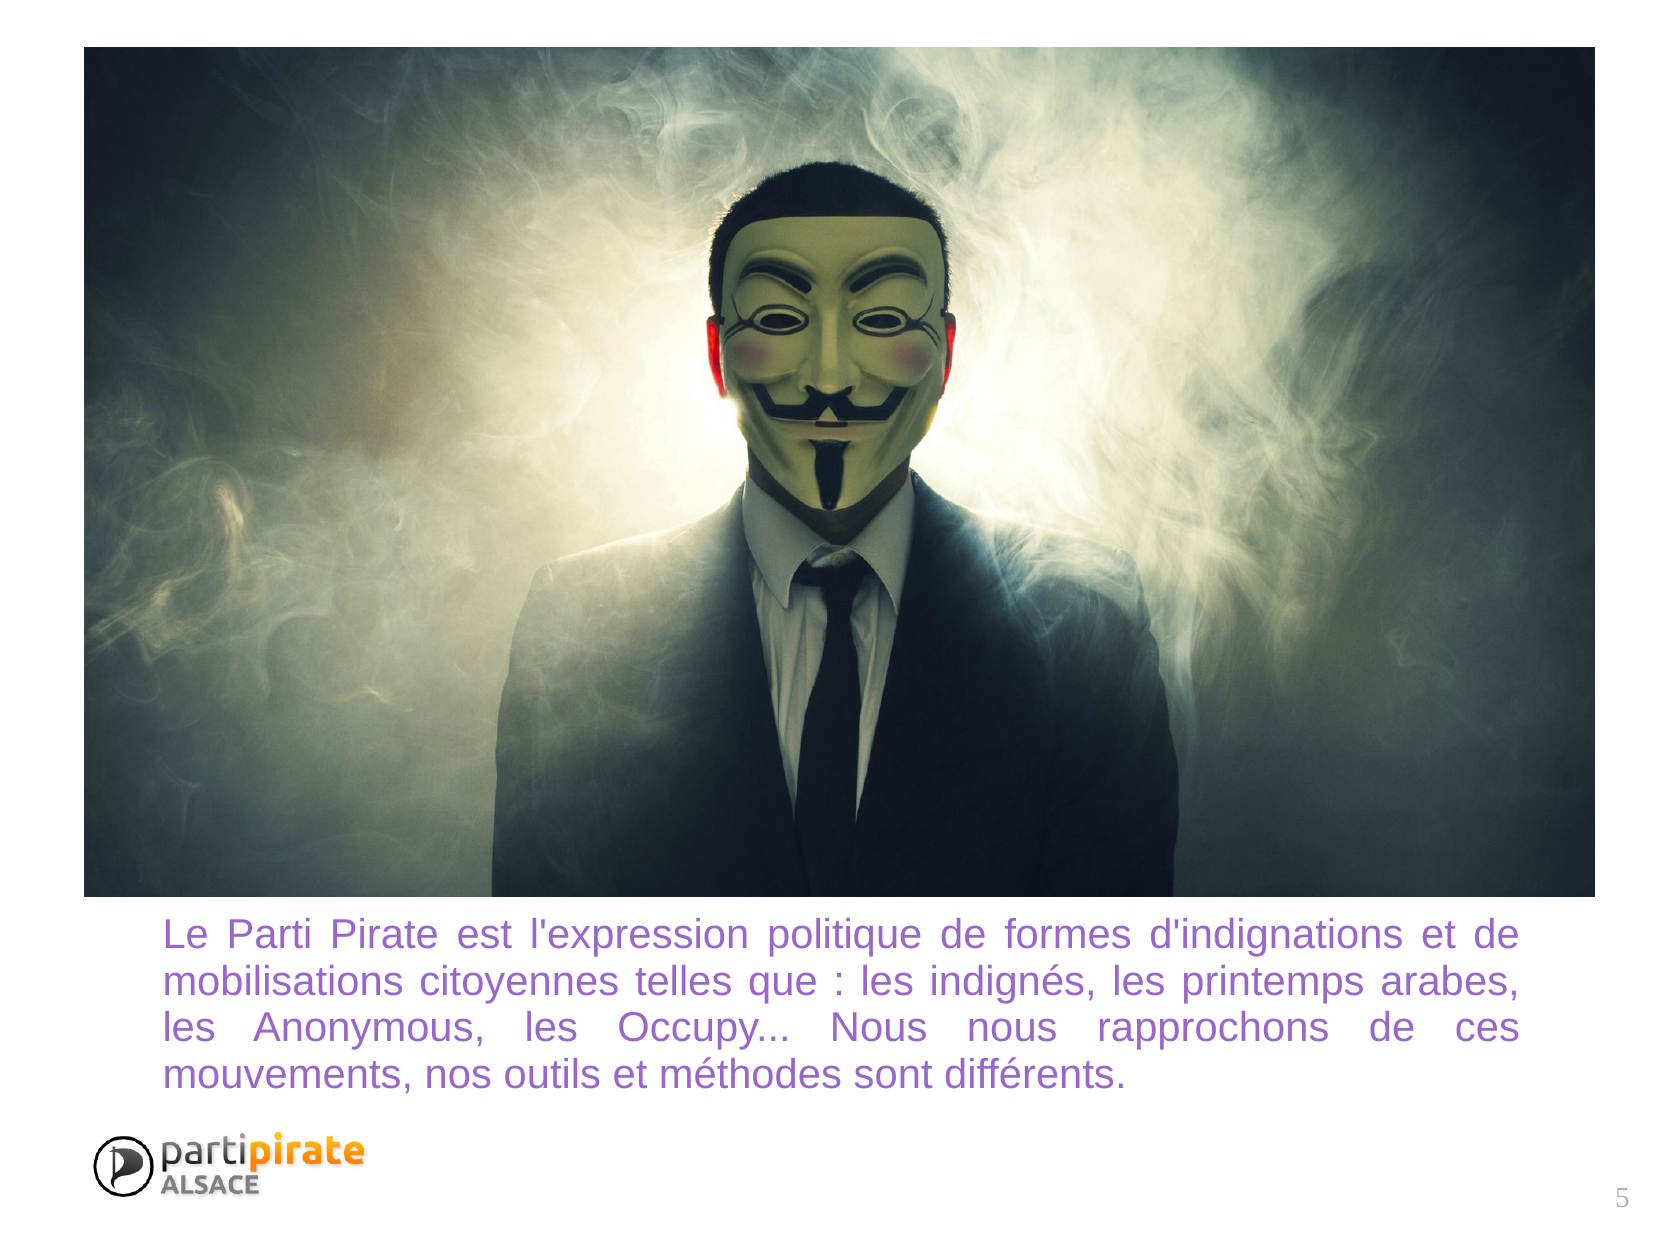

Le Parti Pirate est l'expression politique de formes d'indignations et de mobilisations citoyennes telles que : les indignés, les printemps arabes, les Anonymous, les Occupy... Nous nous rapprochons de ces mouvements, nos outils et méthodes sont différents.
5